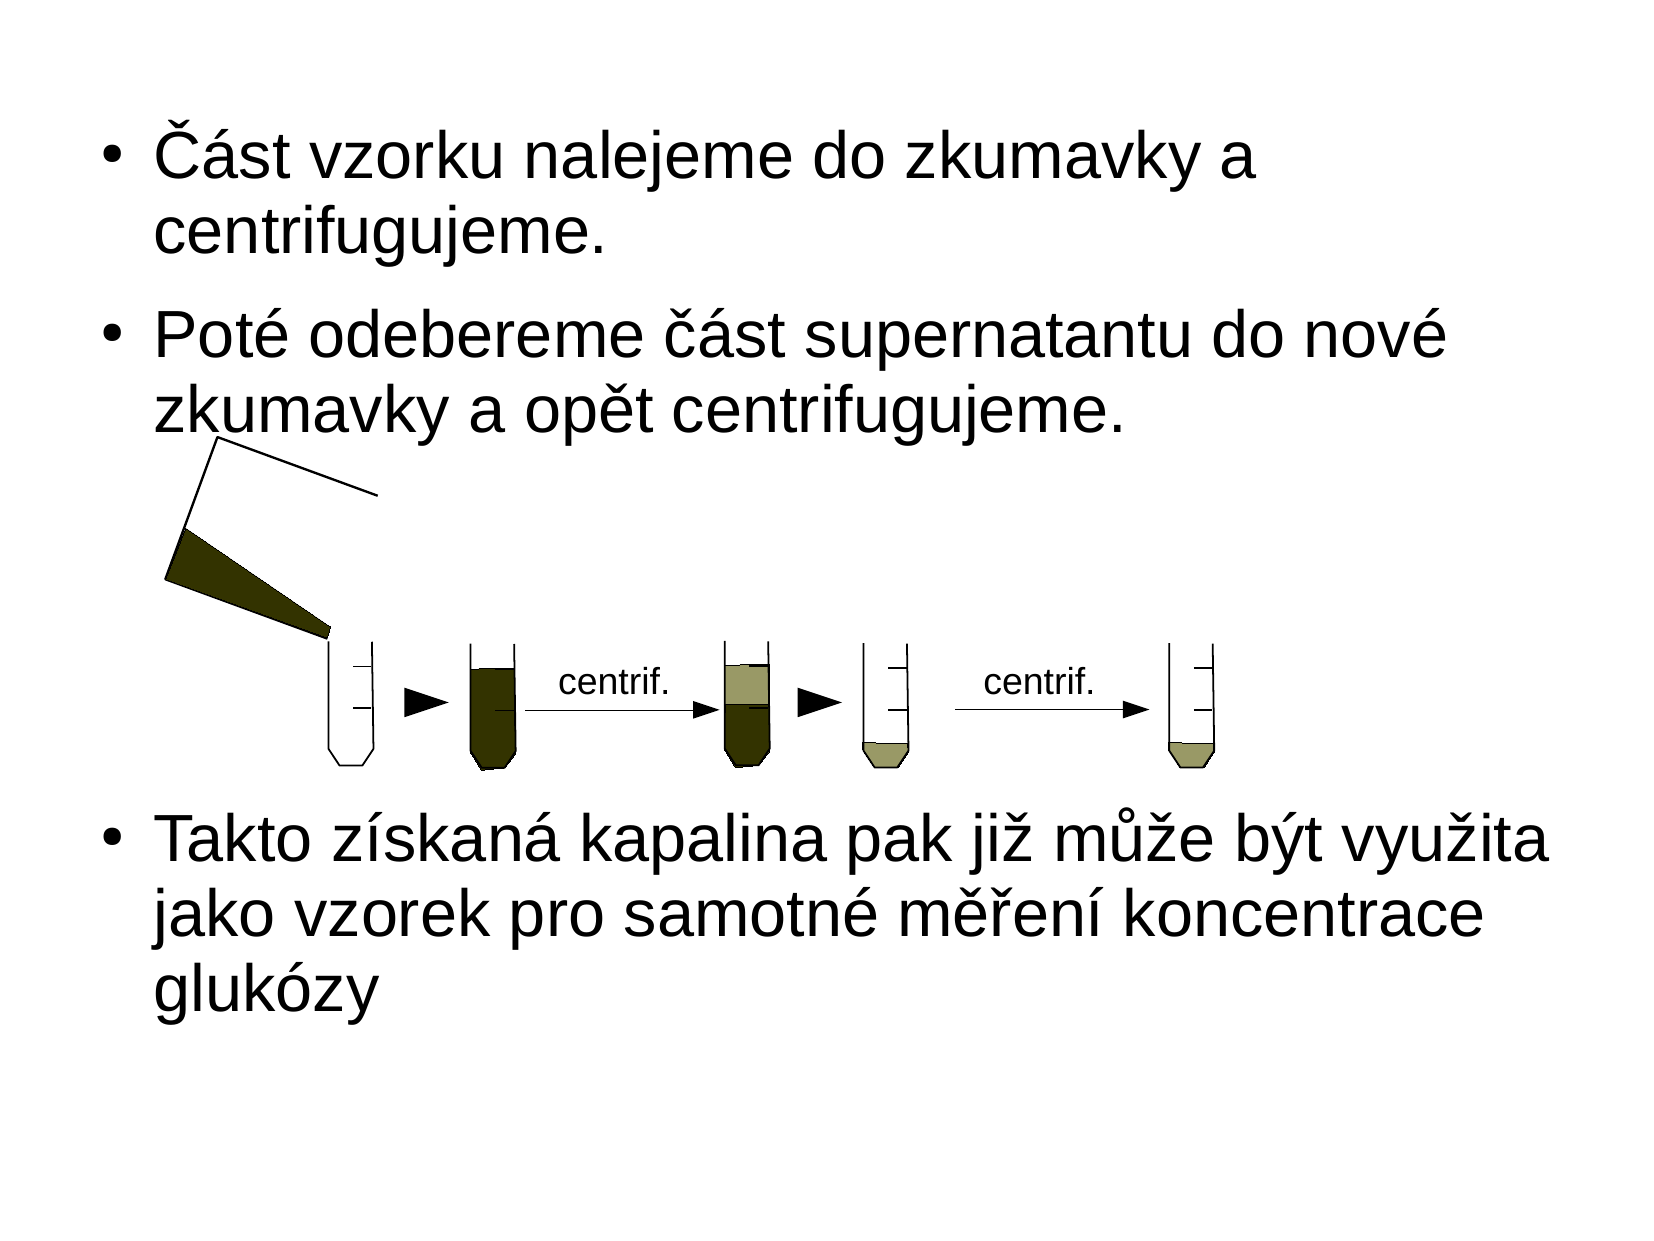

# Část vzorku nalejeme do zkumavky a centrifugujeme.
Poté odebereme část supernatantu do nové zkumavky a opět centrifugujeme.
Takto získaná kapalina pak již může být využita jako vzorek pro samotné měření koncentrace glukózy
centrif.
centrif.